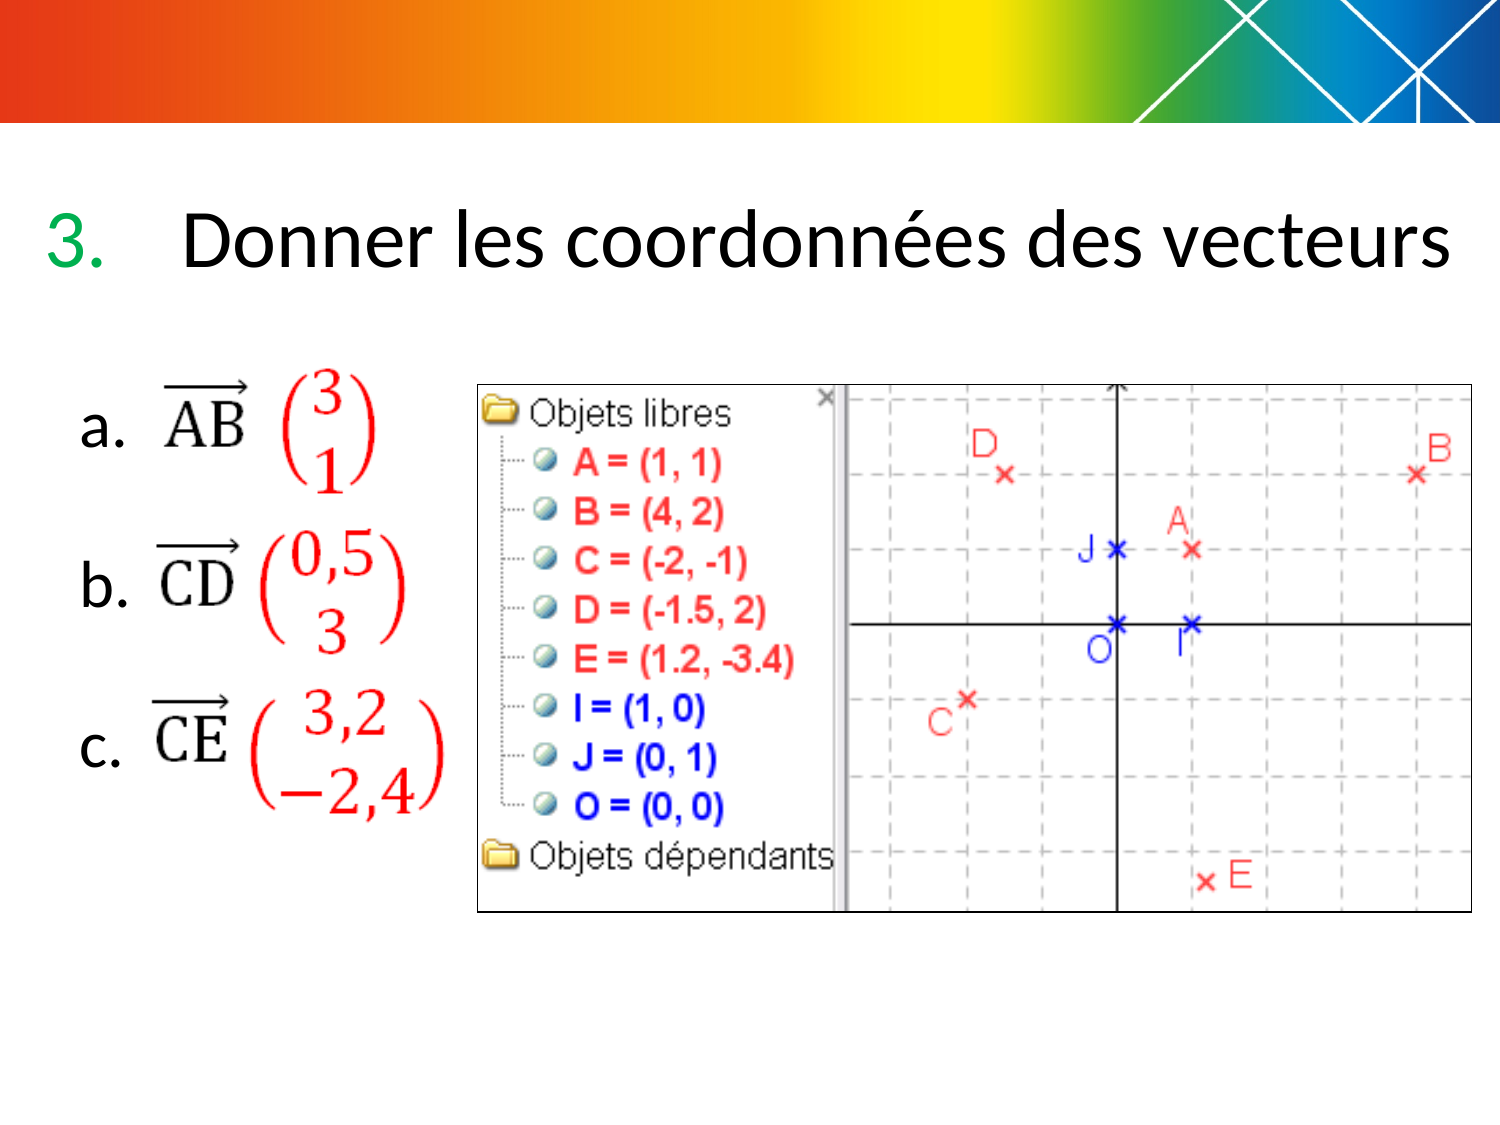

Donner les coordonnées des vecteurs
a.
b.
c.